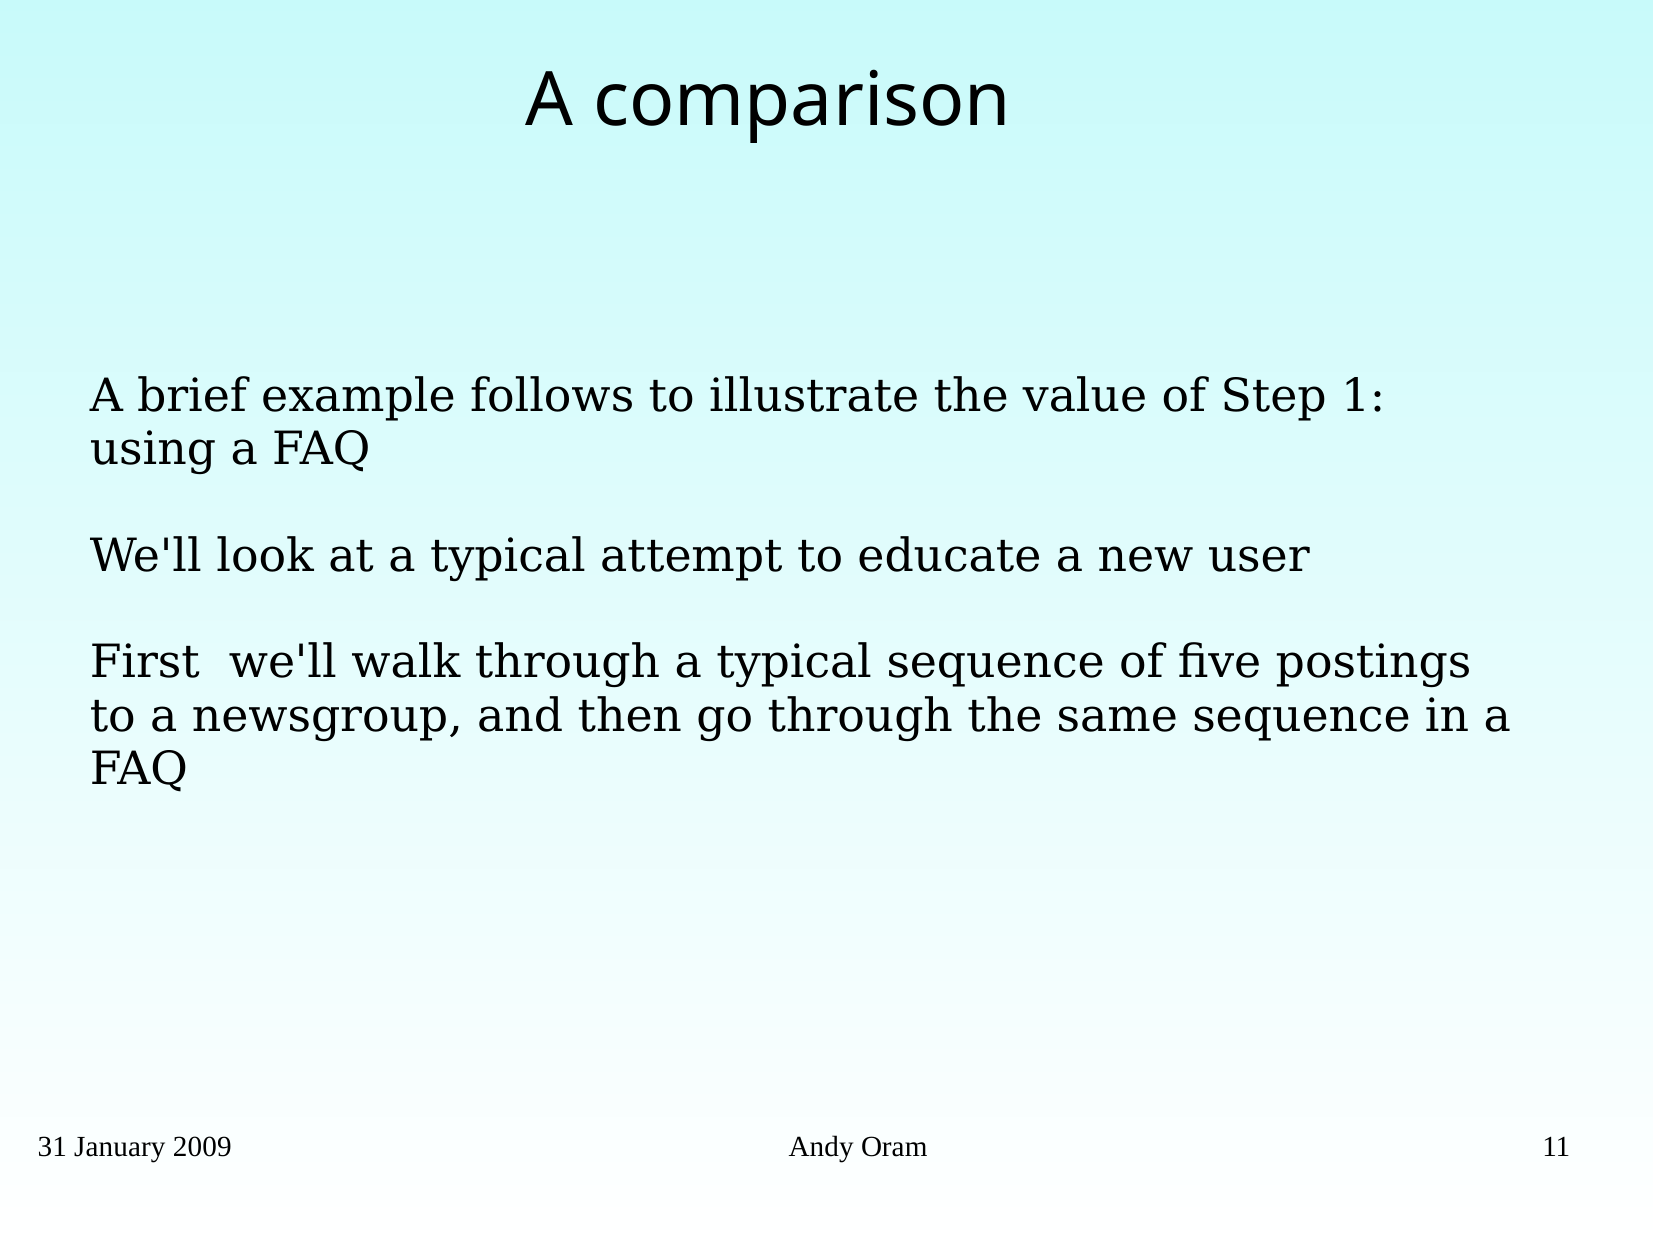

A comparison
A brief example follows to illustrate the value of Step 1: using a FAQ
We'll look at a typical attempt to educate a new user
First we'll walk through a typical sequence of five postings to a newsgroup, and then go through the same sequence in a FAQ
11